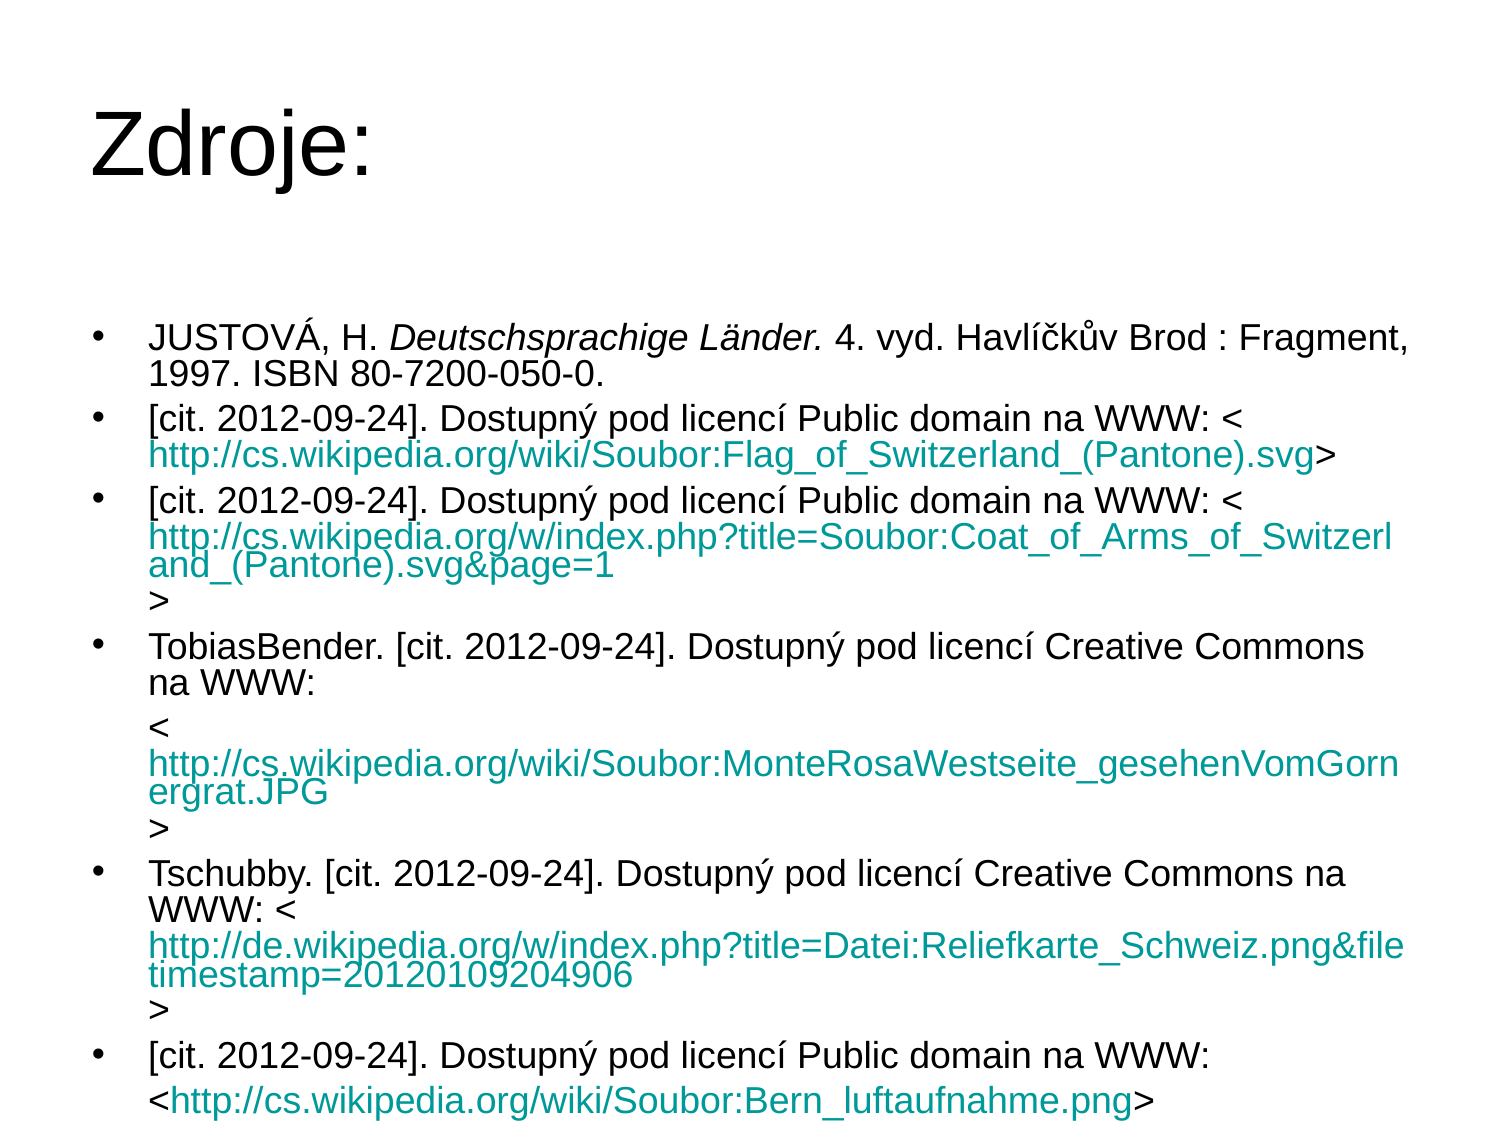

# Zdroje:
JUSTOVÁ, H. Deutschsprachige Länder. 4. vyd. Havlíčkův Brod : Fragment, 1997. ISBN 80-7200-050-0.
[cit. 2012-09-24]. Dostupný pod licencí Public domain na WWW: <http://cs.wikipedia.org/wiki/Soubor:Flag_of_Switzerland_(Pantone).svg>
[cit. 2012-09-24]. Dostupný pod licencí Public domain na WWW: <http://cs.wikipedia.org/w/index.php?title=Soubor:Coat_of_Arms_of_Switzerland_(Pantone).svg&page=1 >
TobiasBender. [cit. 2012-09-24]. Dostupný pod licencí Creative Commons na WWW:
	<http://cs.wikipedia.org/wiki/Soubor:MonteRosaWestseite_gesehenVomGornergrat.JPG>
Tschubby. [cit. 2012-09-24]. Dostupný pod licencí Creative Commons na WWW: <http://de.wikipedia.org/w/index.php?title=Datei:Reliefkarte_Schweiz.png&filetimestamp=20120109204906 >
[cit. 2012-09-24]. Dostupný pod licencí Public domain na WWW:
	<http://cs.wikipedia.org/wiki/Soubor:Bern_luftaufnahme.png>